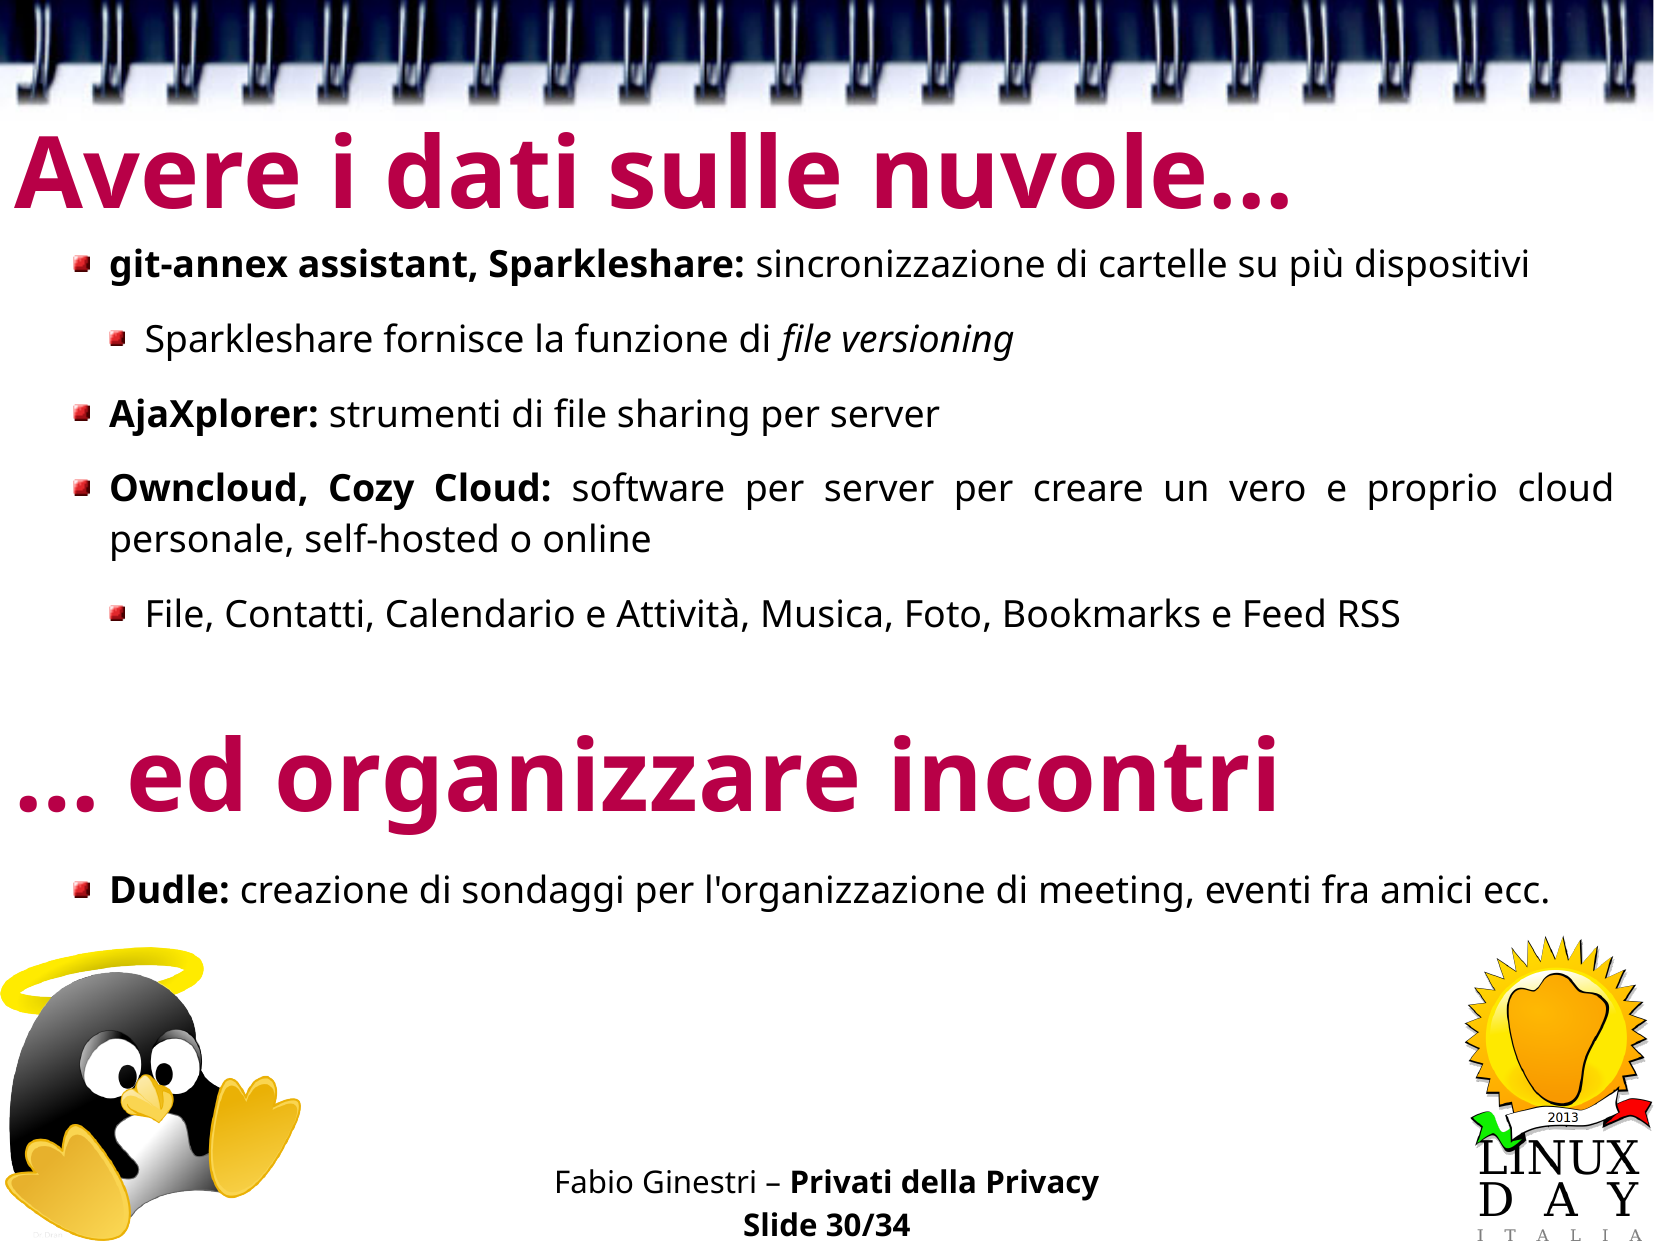

Avere i dati sulle nuvole...
git-annex assistant, Sparkleshare: sincronizzazione di cartelle su più dispositivi
Sparkleshare fornisce la funzione di file versioning
AjaXplorer: strumenti di file sharing per server
Owncloud, Cozy Cloud: software per server per creare un vero e proprio cloud personale, self-hosted o online
File, Contatti, Calendario e Attività, Musica, Foto, Bookmarks e Feed RSS
… ed organizzare incontri
Dudle: creazione di sondaggi per l'organizzazione di meeting, eventi fra amici ecc.
Fabio Ginestri – Privati della Privacy
Slide /34